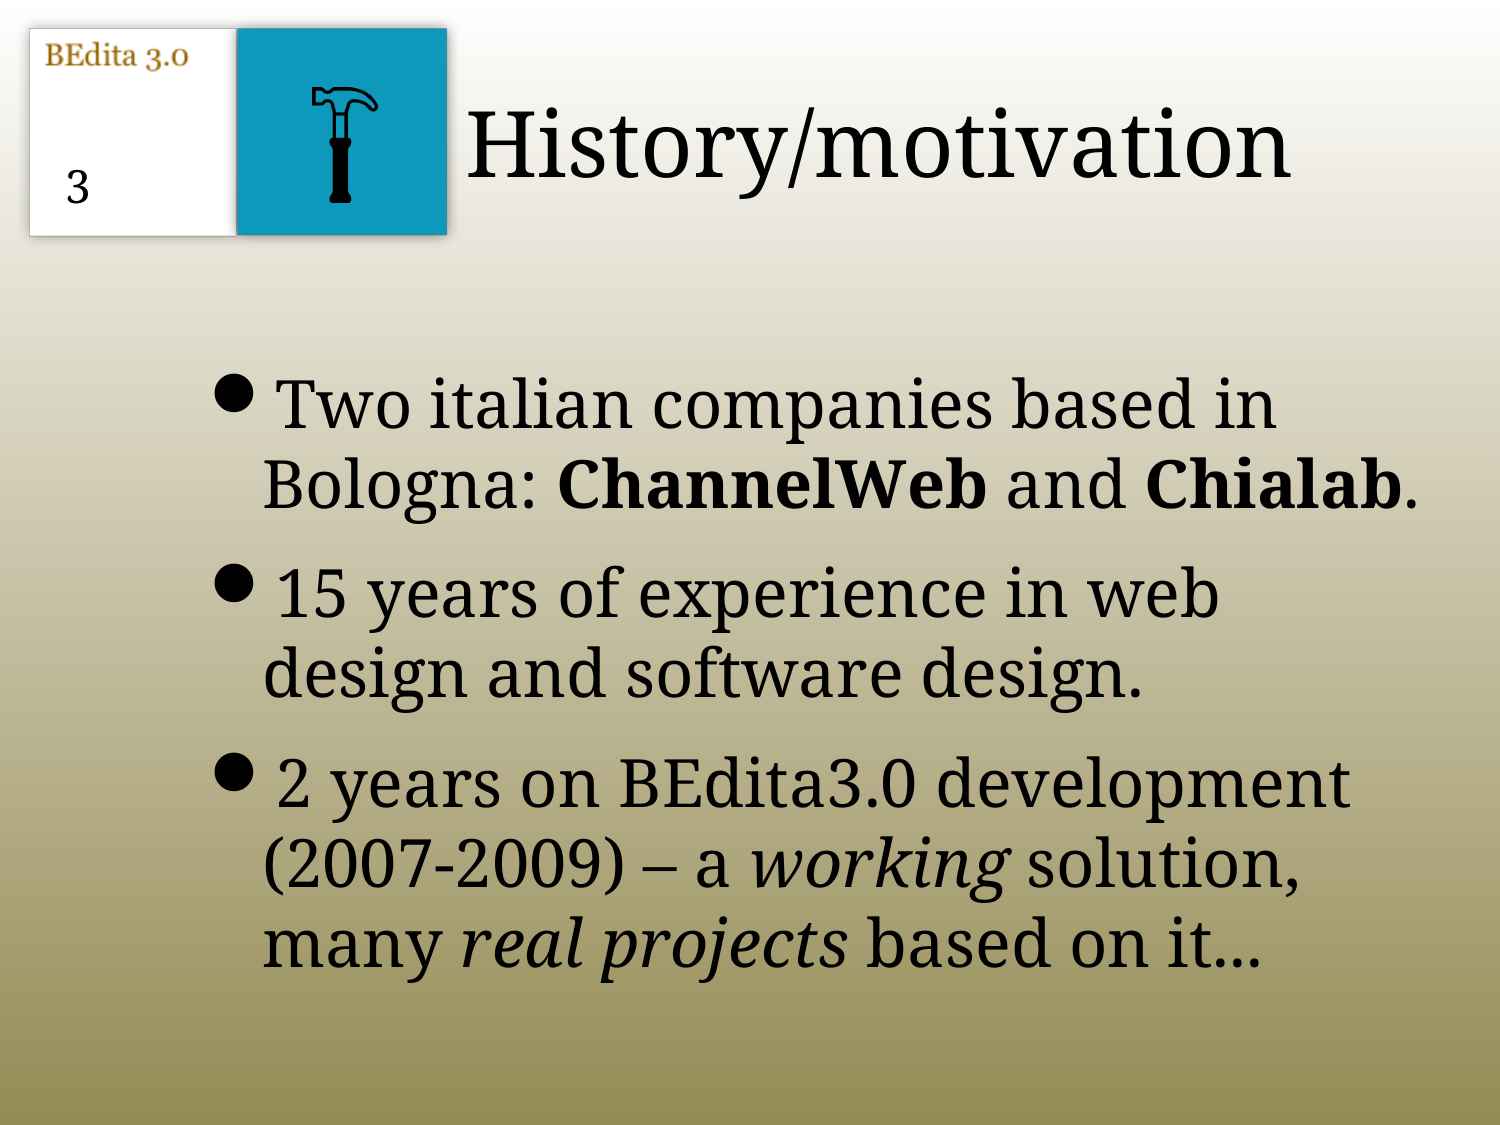

History/motivation
Two italian companies based in Bologna: ChannelWeb and Chialab.
15 years of experience in web design and software design.
2 years on BEdita3.0 development (2007-2009) – a working solution, many real projects based on it...